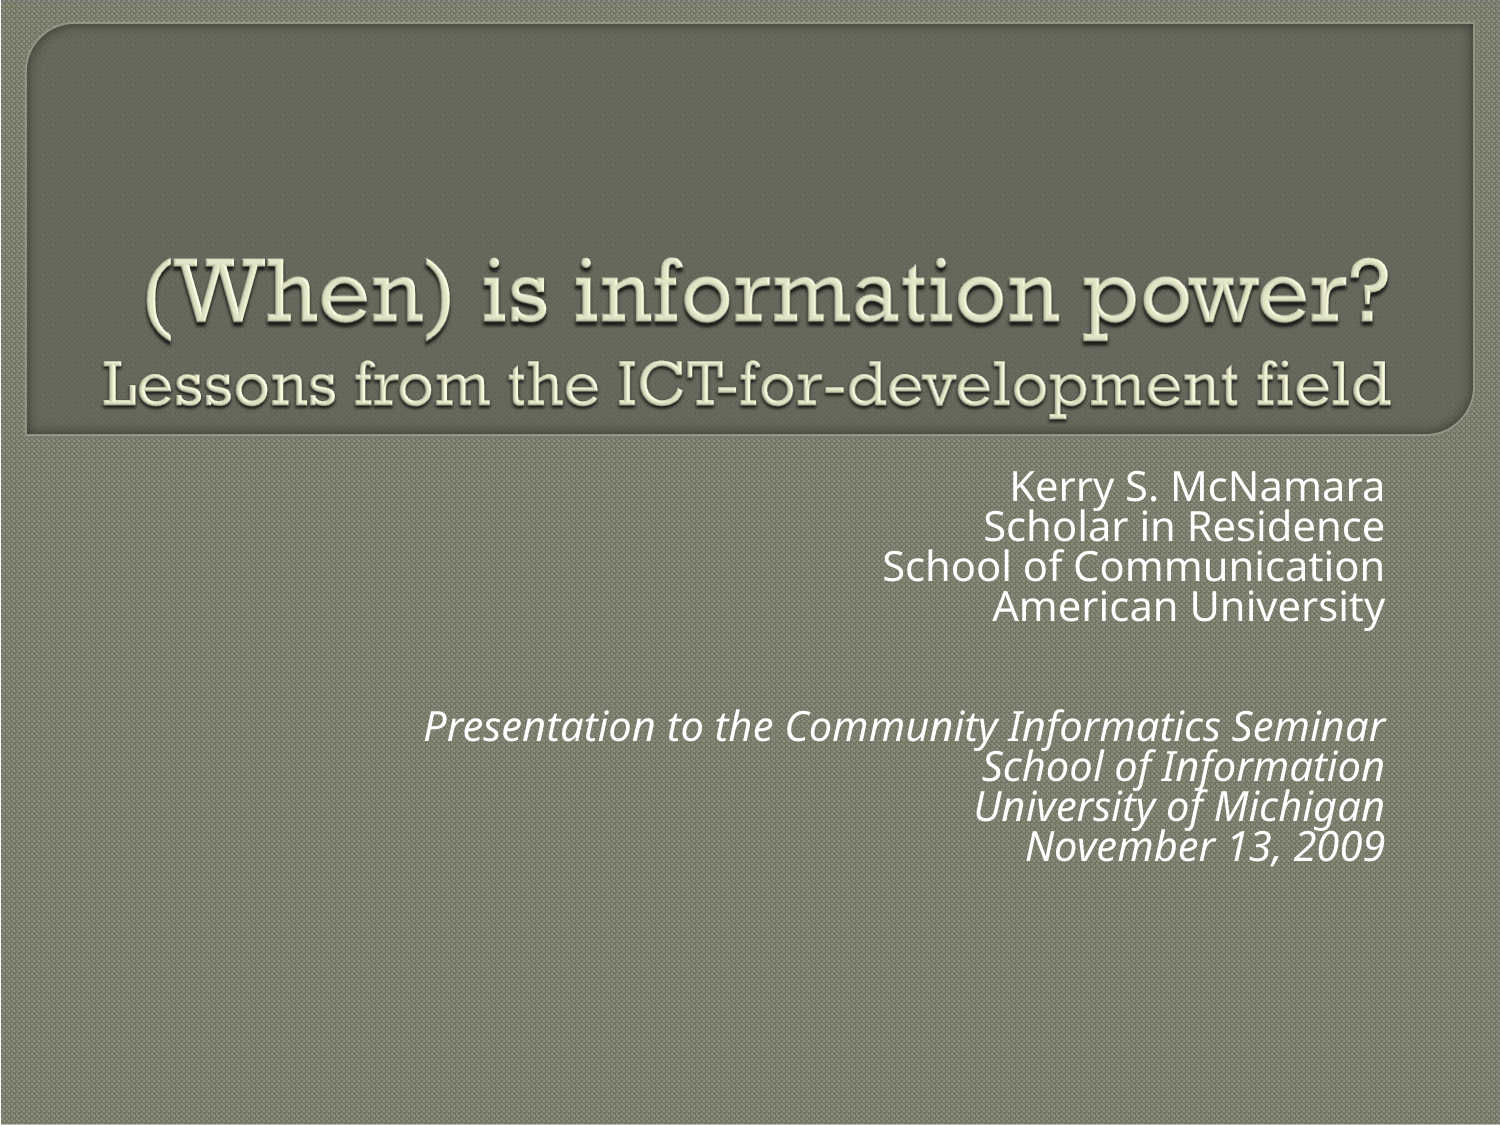

Kerry S. McNamara
Scholar in Residence
School of Communication
 American University
Presentation to the Community Informatics Seminar
School of Information
University of Michigan
November 13, 2009